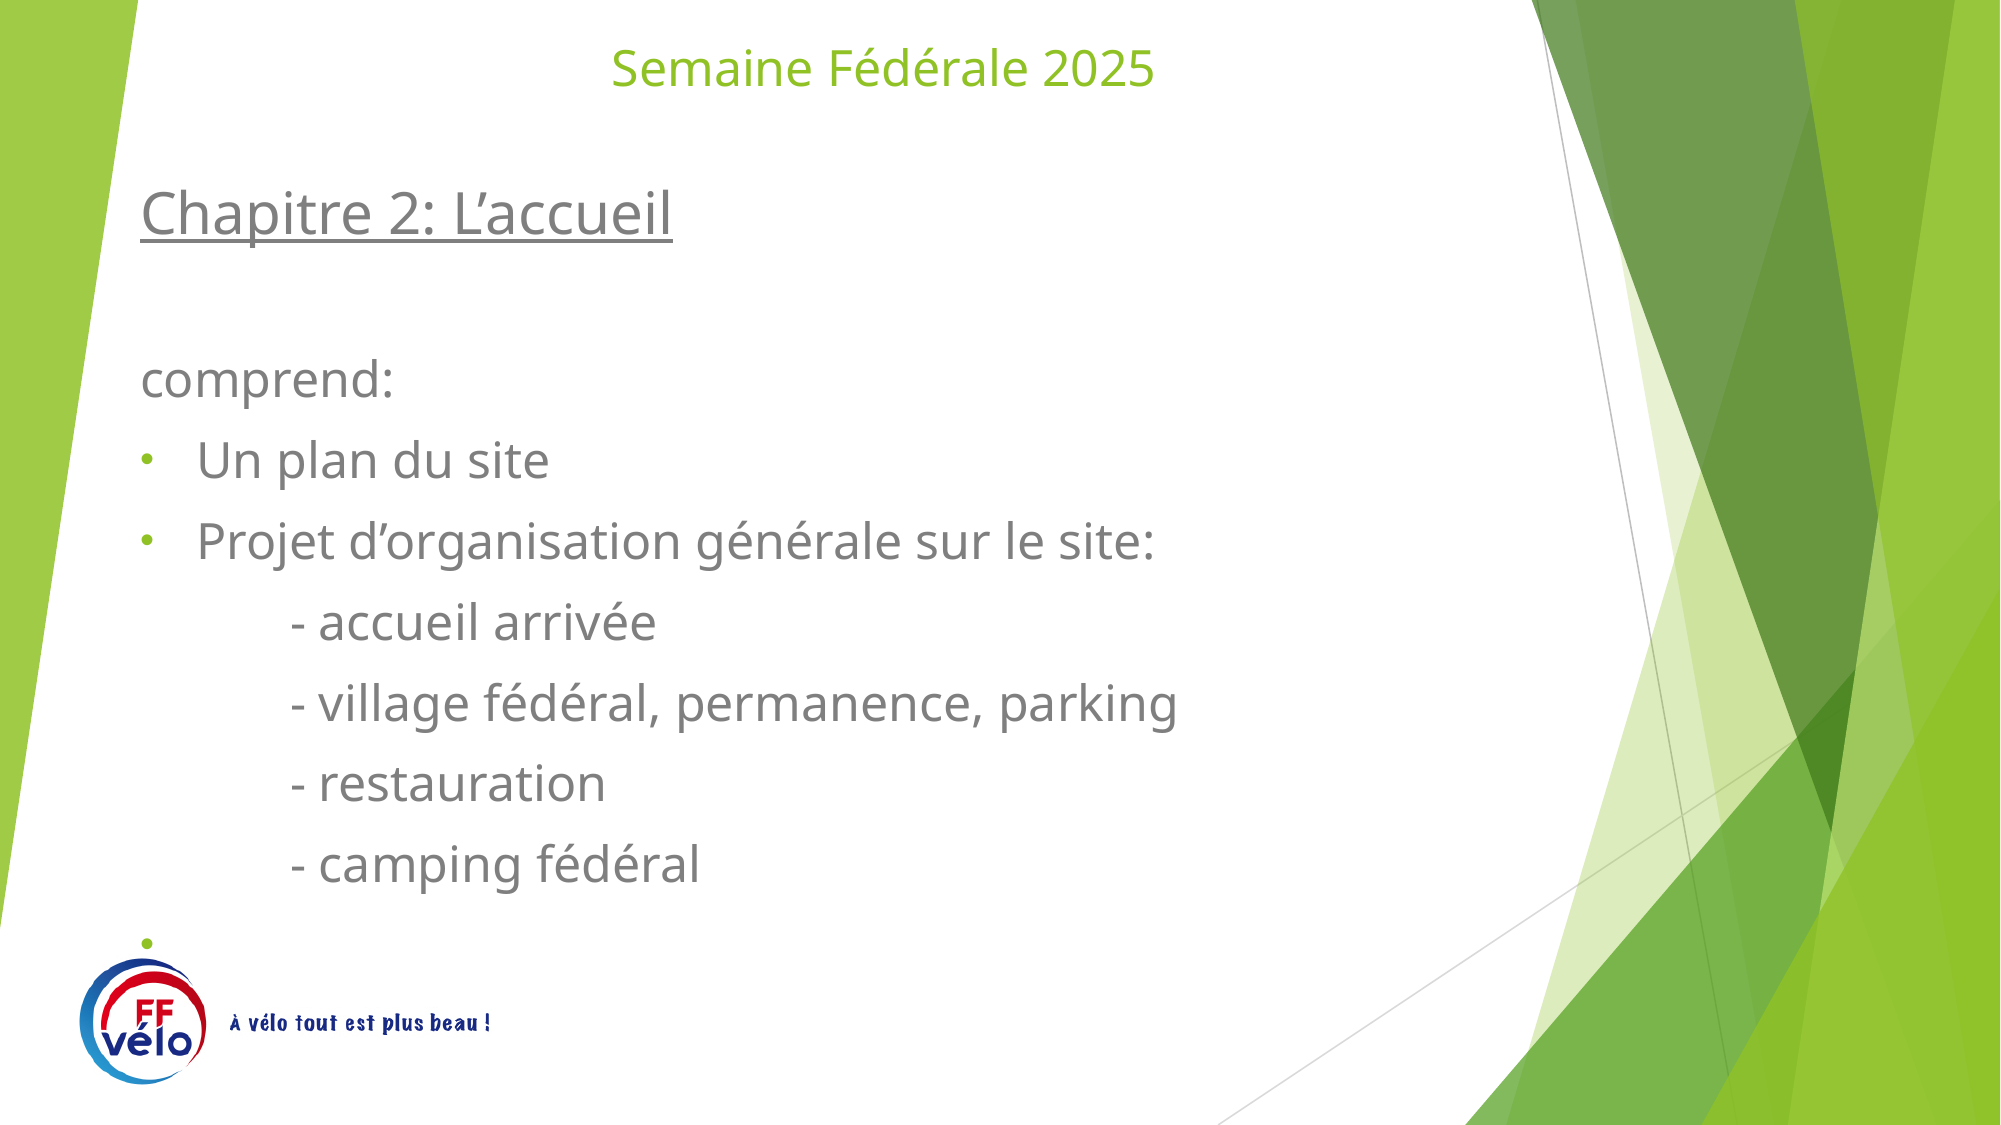

# Semaine Fédérale 2025
Chapitre 2: L’accueil
comprend:
Un plan du site
Projet d’organisation générale sur le site:
		- accueil arrivée
		- village fédéral, permanence, parking
		- restauration
		- camping fédéral